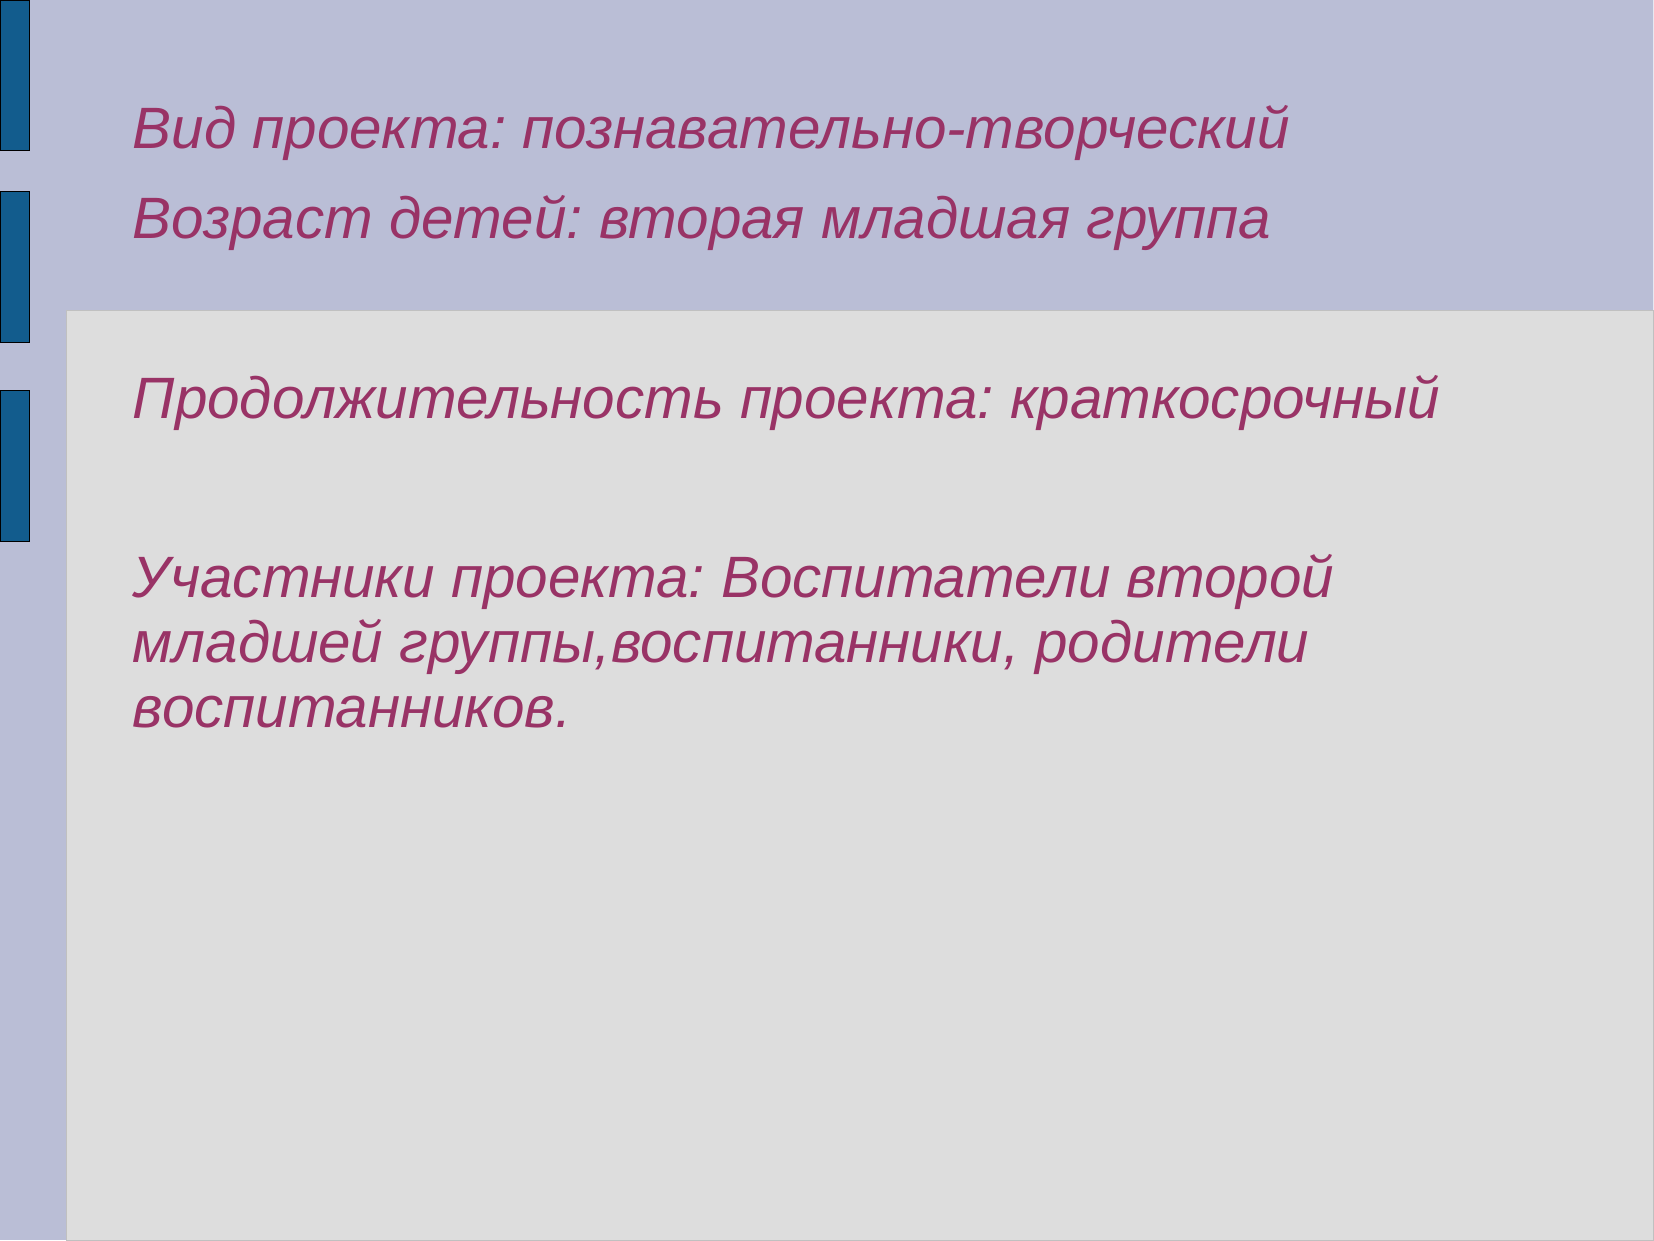

Вид проекта: познавательно-творческий
Возраст детей: вторая младшая группа
Продолжительность проекта: краткосрочный
Участники проекта: Воспитатели второй младшей группы,воспитанники, родители воспитанников.